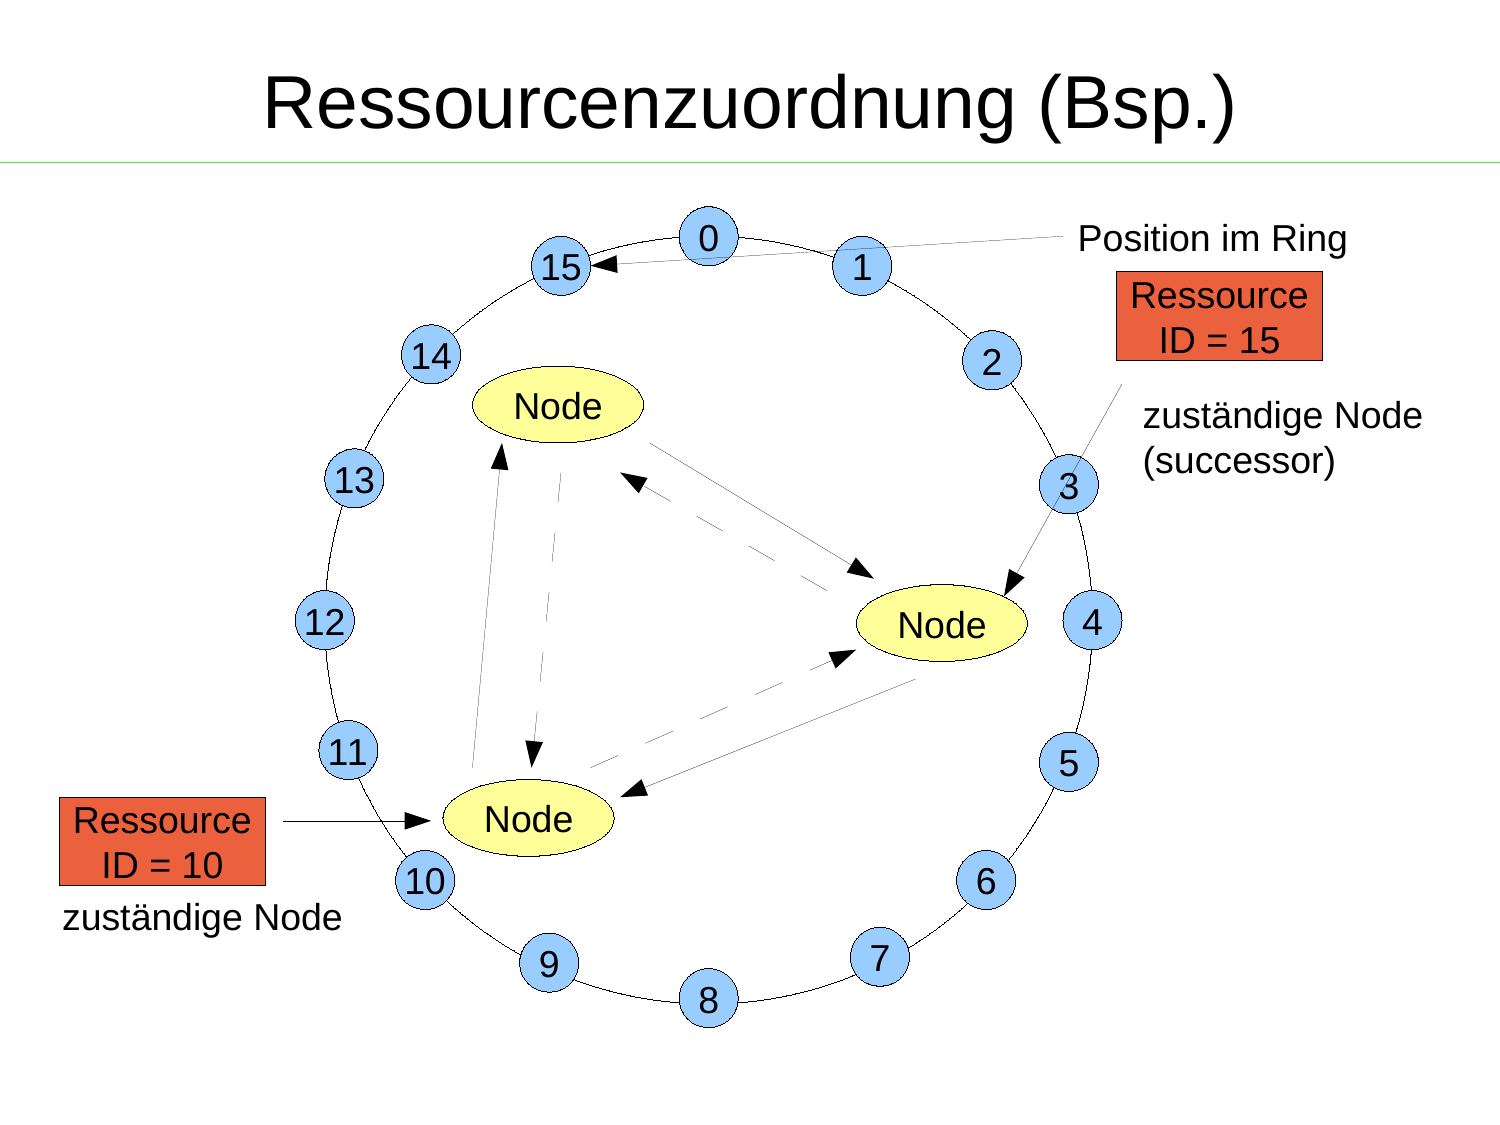

# Ressourcenzuordnung (Bsp.)
0
Position im Ring
15
1
Ressource
ID = 15
14
2
Node
zuständige Node
(successor)
13
3
Node
12
4
11
5
Node
Ressource
ID = 10
10
6
zuständige Node
7
9
8